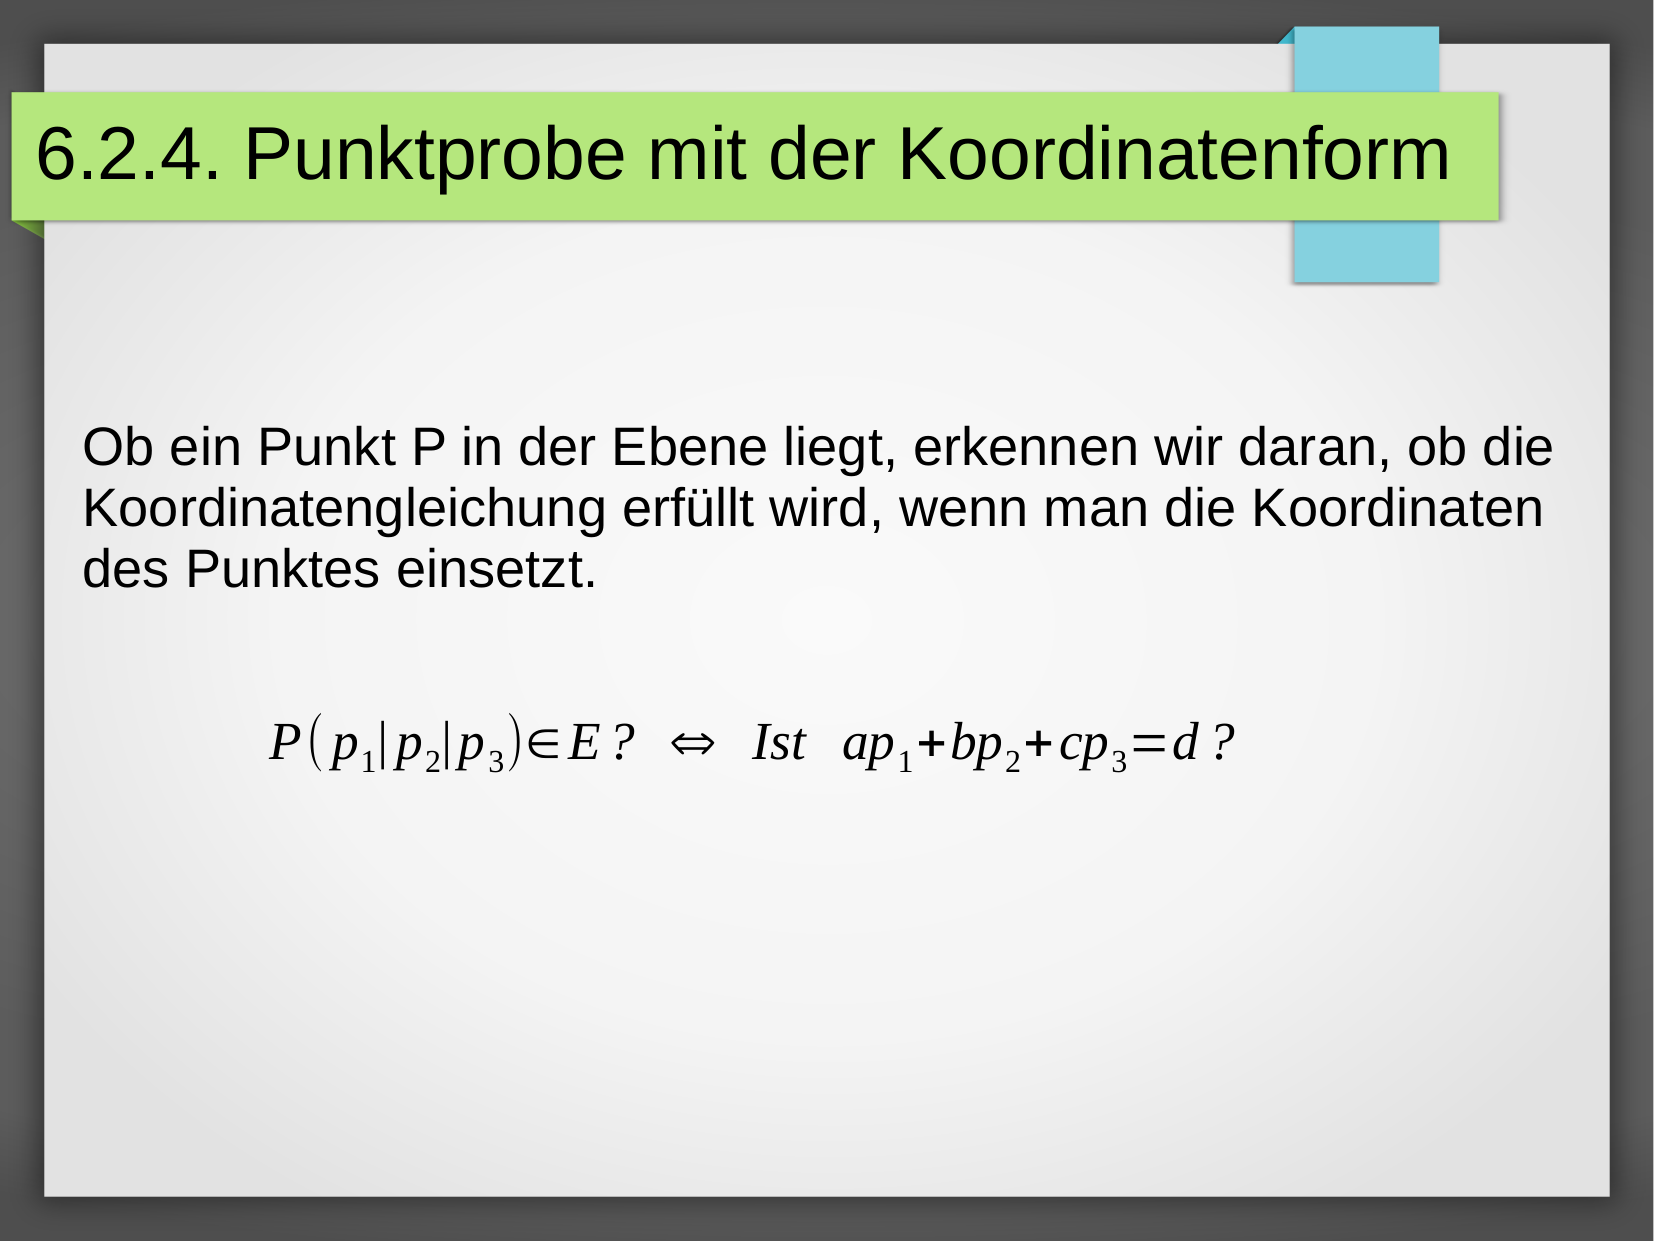

6.2.4. Punktprobe mit der Koordinatenform
# Ob ein Punkt P in der Ebene liegt, erkennen wir daran, ob die Koordinatengleichung erfüllt wird, wenn man die Koordinaten des Punktes einsetzt.